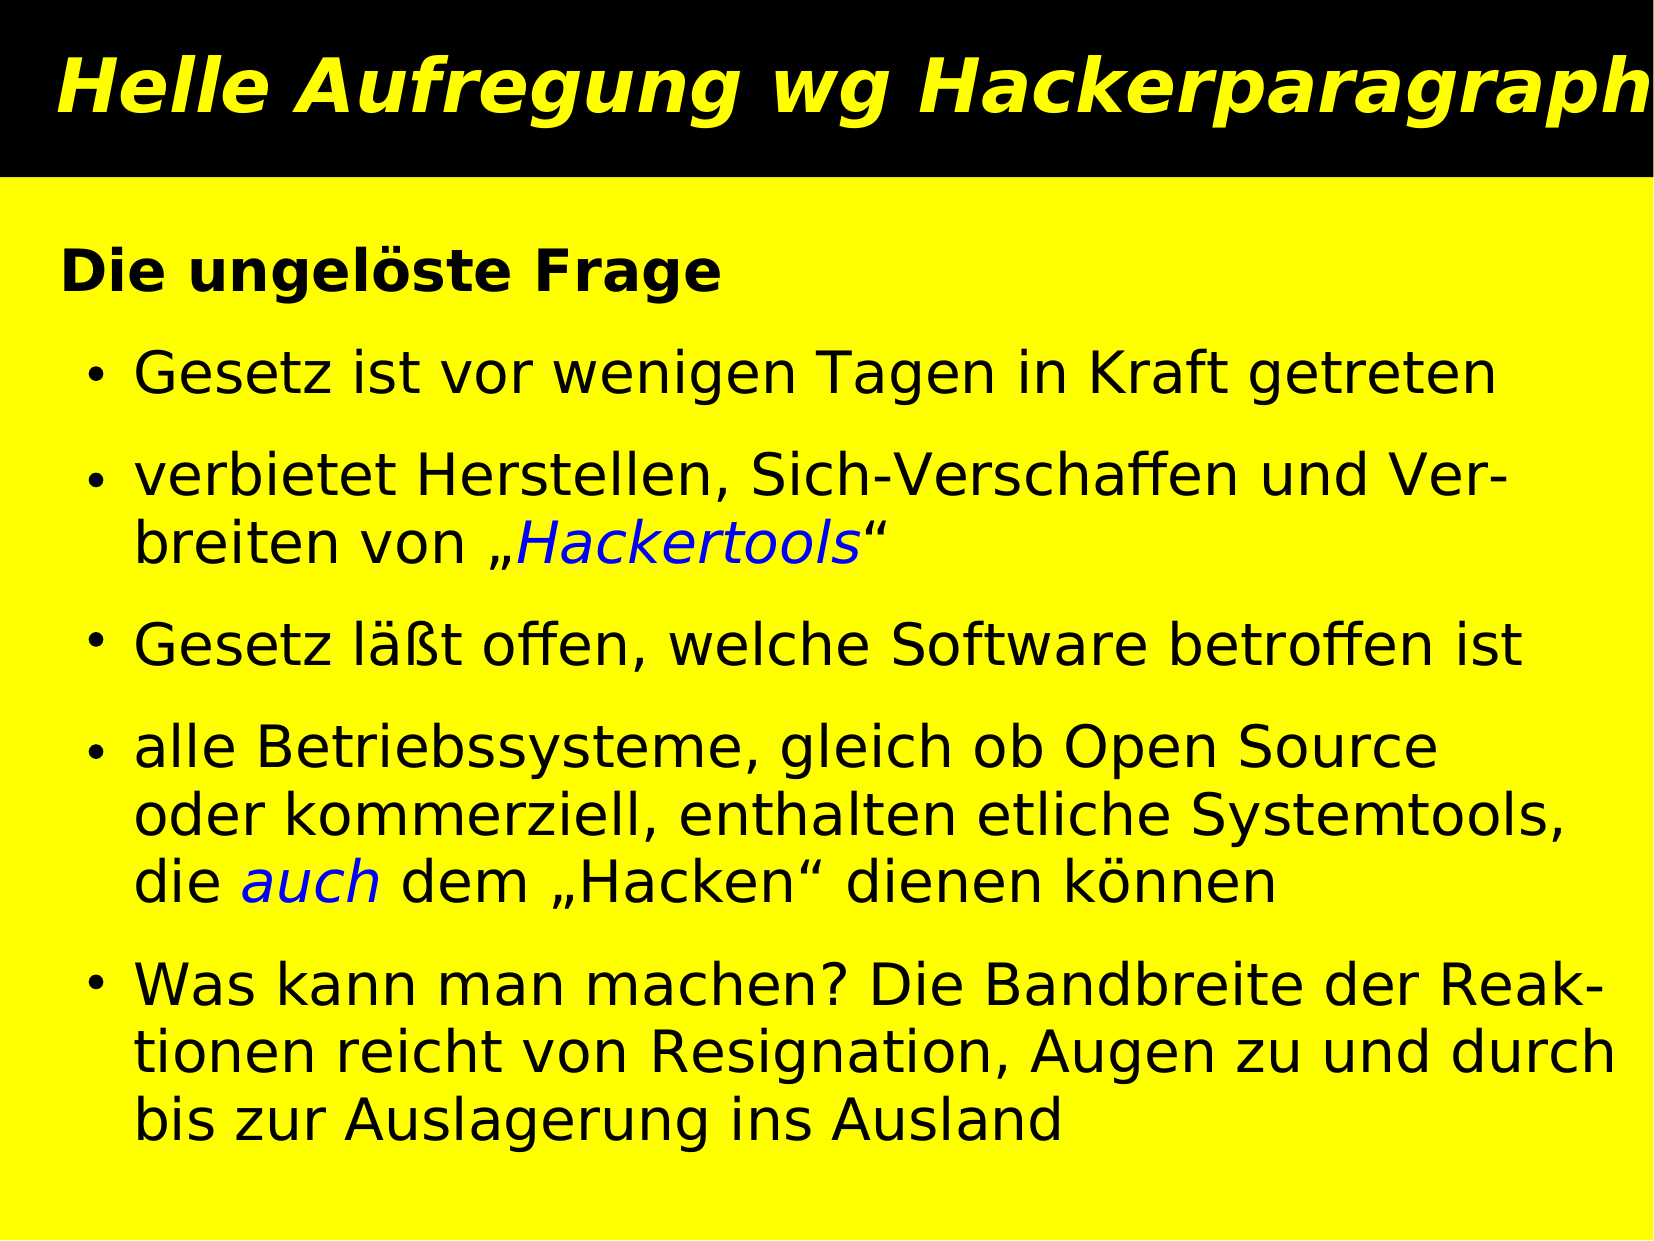

Helle Aufregung wg Hackerparagraph
Die ungelöste Frage
	Gesetz ist vor wenigen Tagen in Kraft getreten
	verbietet Herstellen, Sich-Verschaffen und Ver-
	breiten von „Hackertools“
	Gesetz läßt offen, welche Software betroffen ist
	alle Betriebssysteme, gleich ob Open Source
	oder kommerziell, enthalten etliche Systemtools,
	die auch dem „Hacken“ dienen können
	Was kann man machen? Die Bandbreite der Reak-
	tionen reicht von 	Resignation, Augen zu und durch
	bis zur Auslagerung ins Ausland